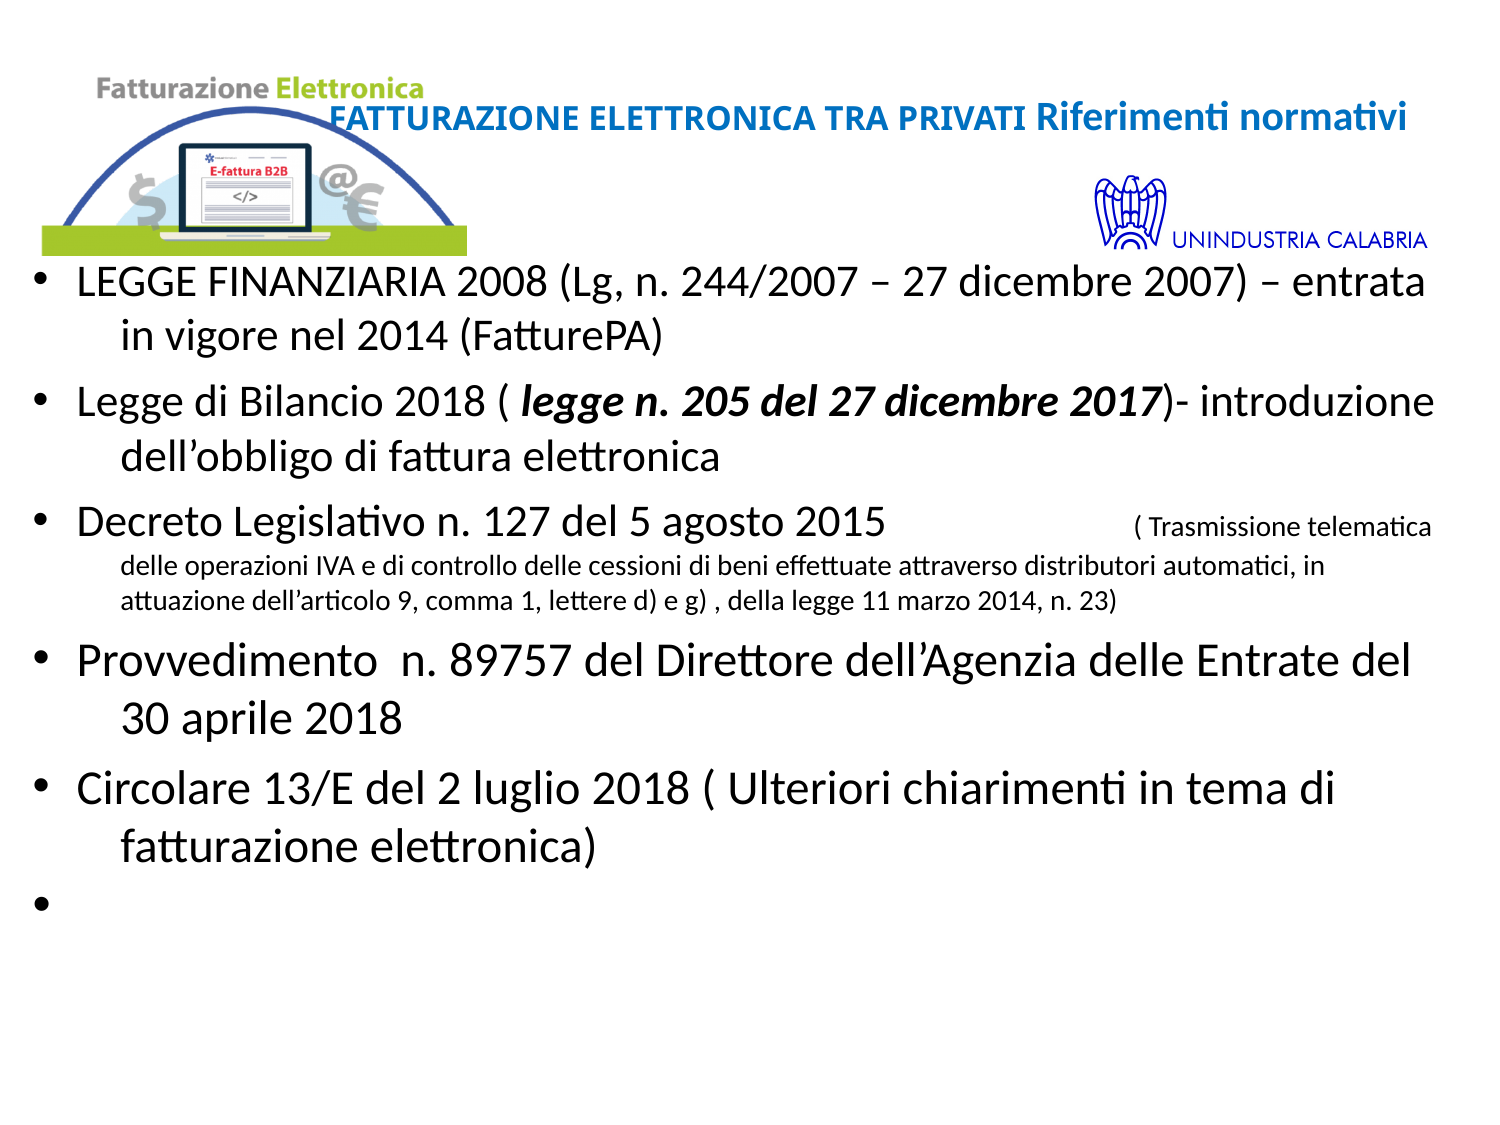

# FATTURAZIONE ELETTRONICA TRA PRIVATI Riferimenti normativi
LEGGE FINANZIARIA 2008 (Lg, n. 244/2007 – 27 dicembre 2007) – entrata in vigore nel 2014 (FatturePA)
Legge di Bilancio 2018 ( legge n. 205 del 27 dicembre 2017)- introduzione dell’obbligo di fattura elettronica
Decreto Legislativo n. 127 del 5 agosto 2015 ( Trasmissione telematica delle operazioni IVA e di controllo delle cessioni di beni effettuate attraverso distributori automatici, in attuazione dell’articolo 9, comma 1, lettere d) e g) , della legge 11 marzo 2014, n. 23)
Provvedimento n. 89757 del Direttore dell’Agenzia delle Entrate del 30 aprile 2018
Circolare 13/E del 2 luglio 2018 ( Ulteriori chiarimenti in tema di fatturazione elettronica)